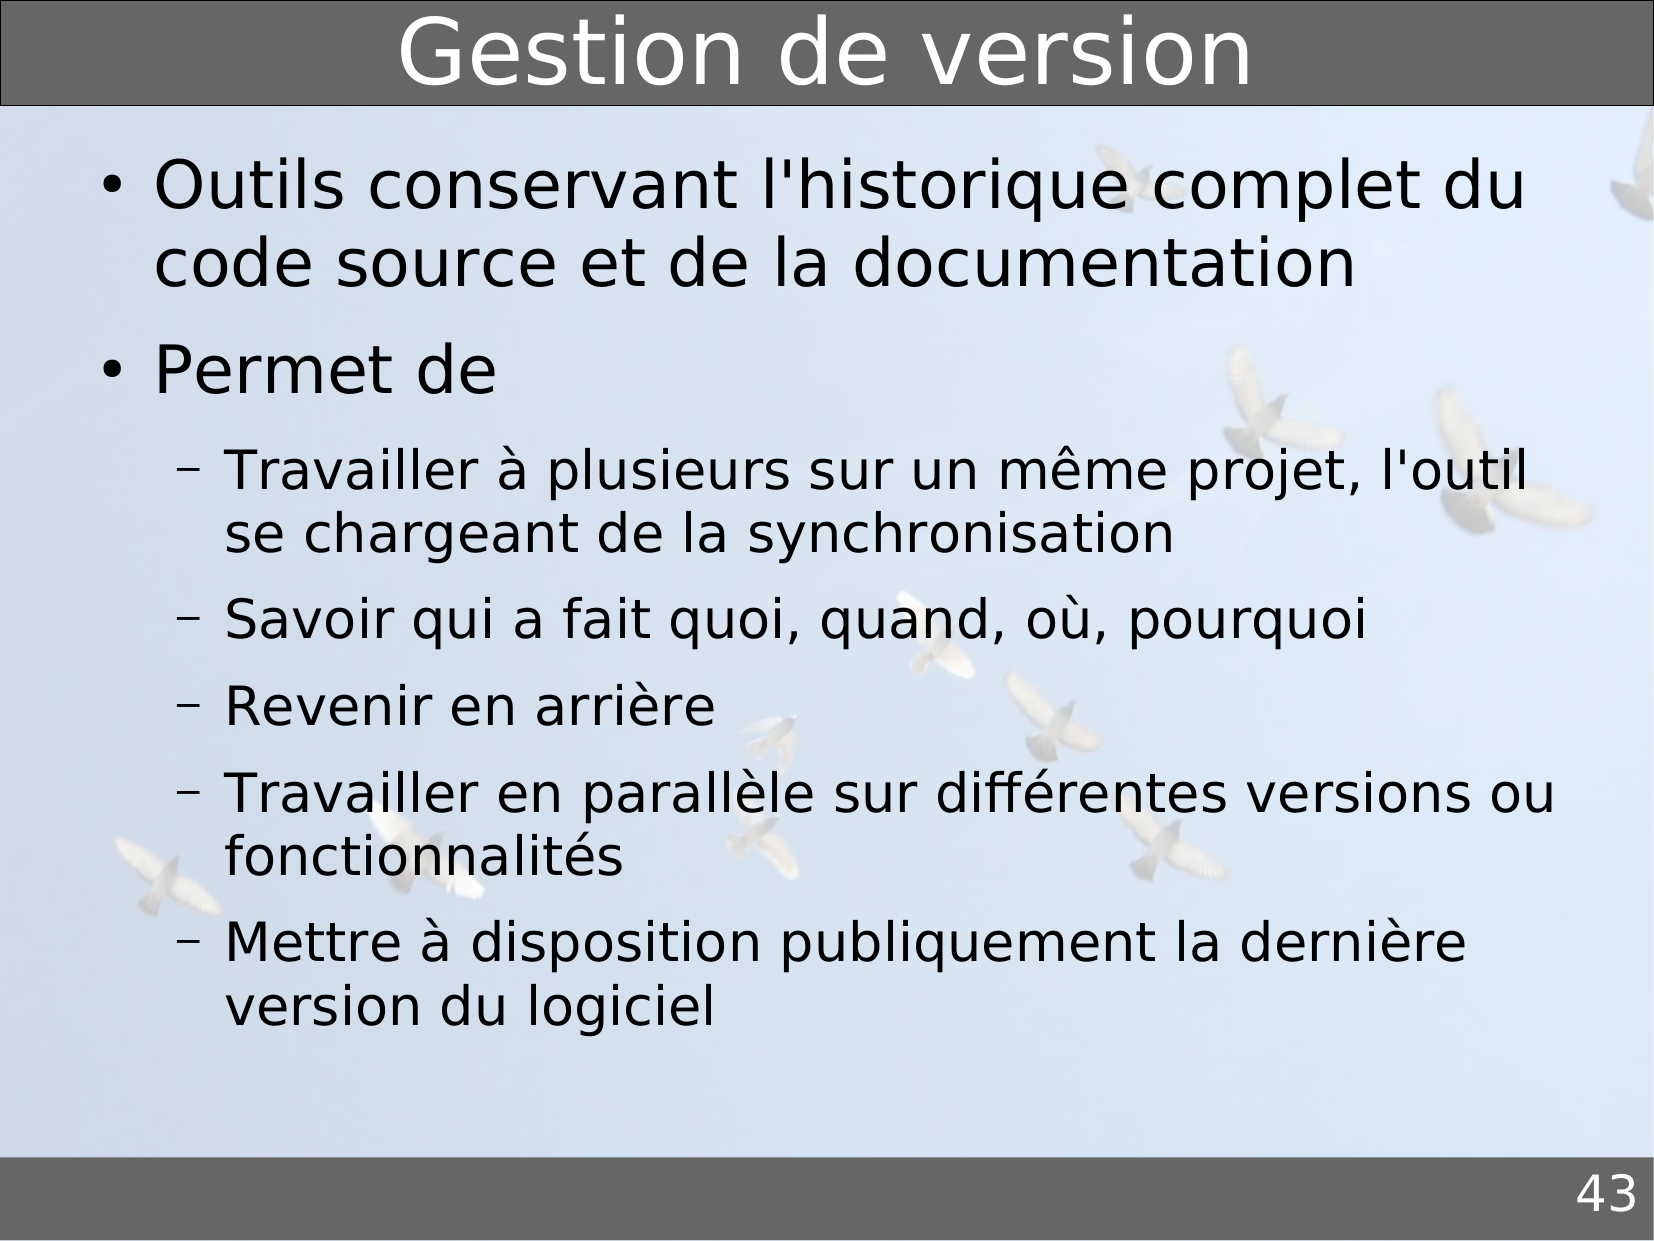

# Gestion de version
Outils conservant l'historique complet du code source et de la documentation
Permet de
Travailler à plusieurs sur un même projet, l'outil se chargeant de la synchronisation
Savoir qui a fait quoi, quand, où, pourquoi
Revenir en arrière
Travailler en parallèle sur différentes versions ou fonctionnalités
Mettre à disposition publiquement la dernière version du logiciel